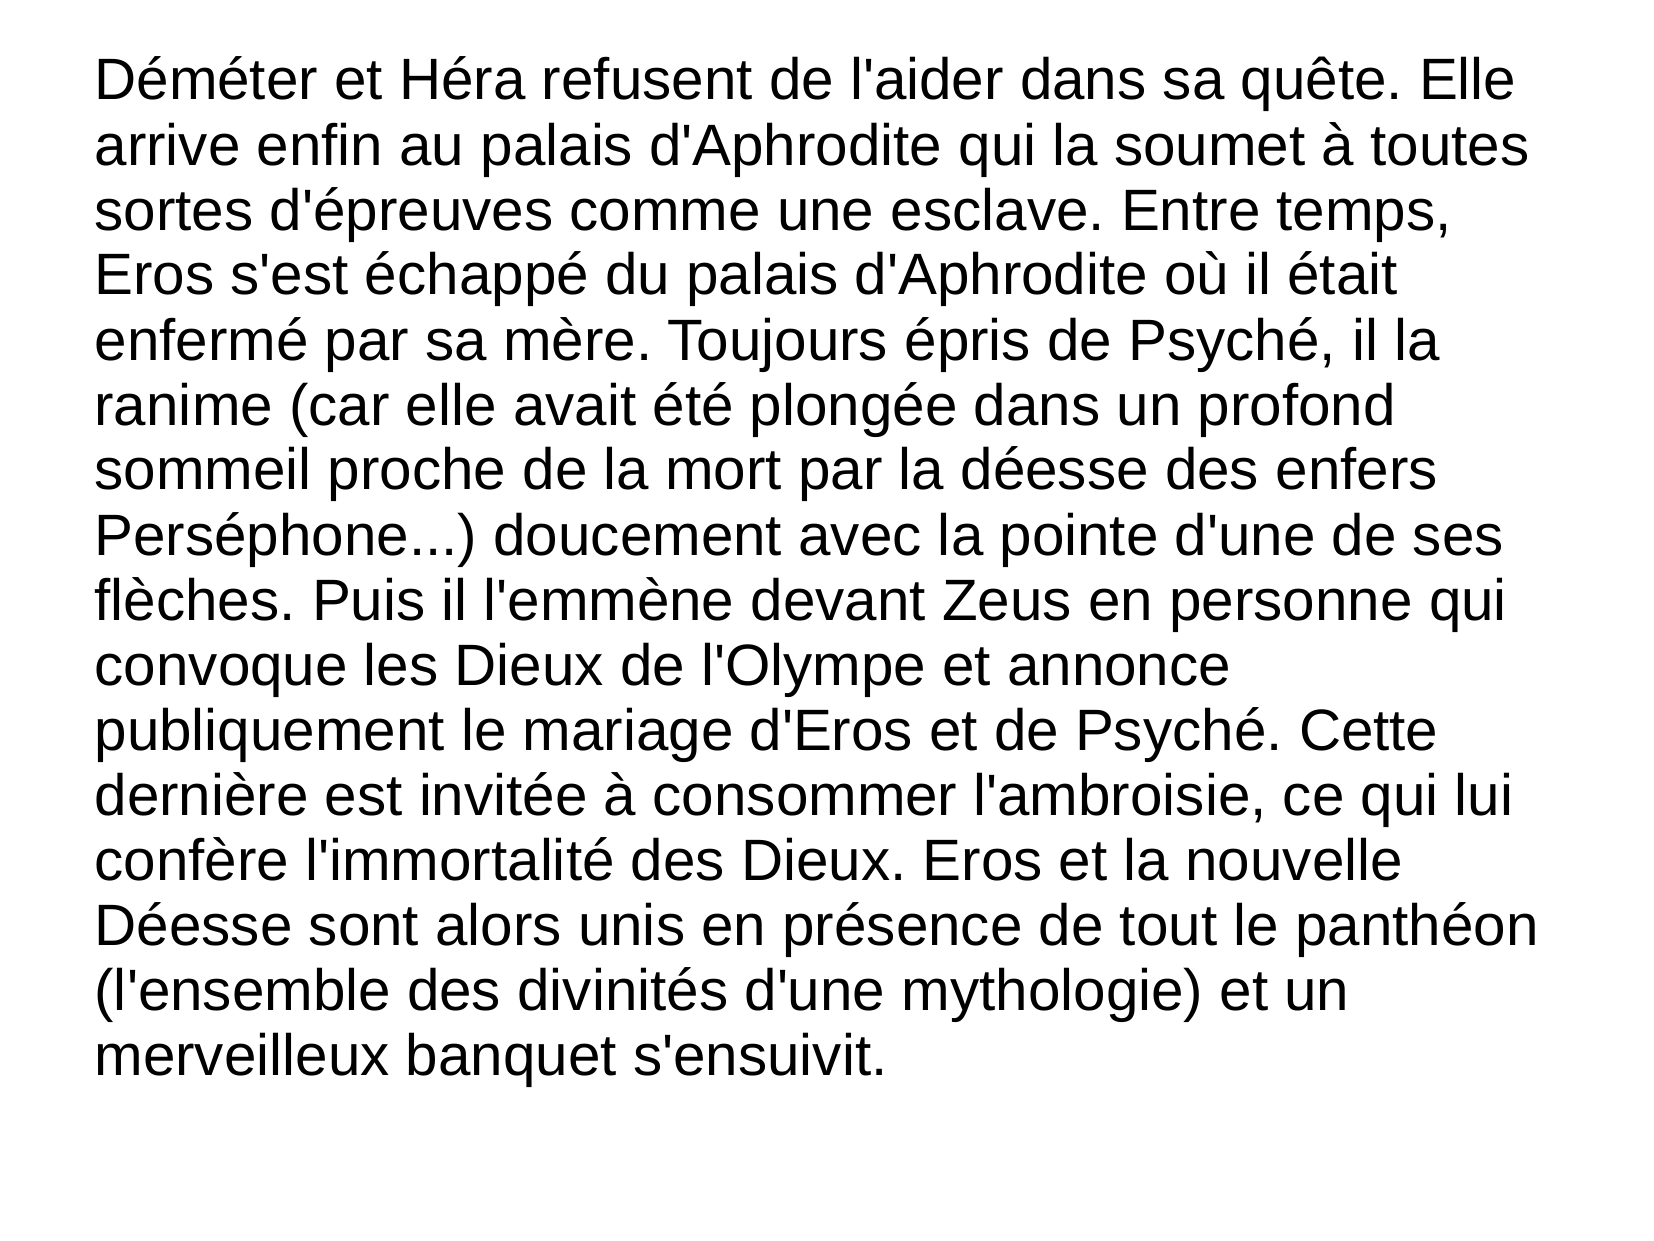

# Déméter et Héra refusent de l'aider dans sa quête. Elle arrive enfin au palais d'Aphrodite qui la soumet à toutes sortes d'épreuves comme une esclave. Entre temps, Eros s'est échappé du palais d'Aphrodite où il était enfermé par sa mère. Toujours épris de Psyché, il la ranime (car elle avait été plongée dans un profond sommeil proche de la mort par la déesse des enfers Perséphone...) doucement avec la pointe d'une de ses flèches. Puis il l'emmène devant Zeus en personne qui convoque les Dieux de l'Olympe et annonce publiquement le mariage d'Eros et de Psyché. Cette dernière est invitée à consommer l'ambroisie, ce qui lui confère l'immortalité des Dieux. Eros et la nouvelle Déesse sont alors unis en présence de tout le panthéon (l'ensemble des divinités d'une mythologie) et un merveilleux banquet s'ensuivit.